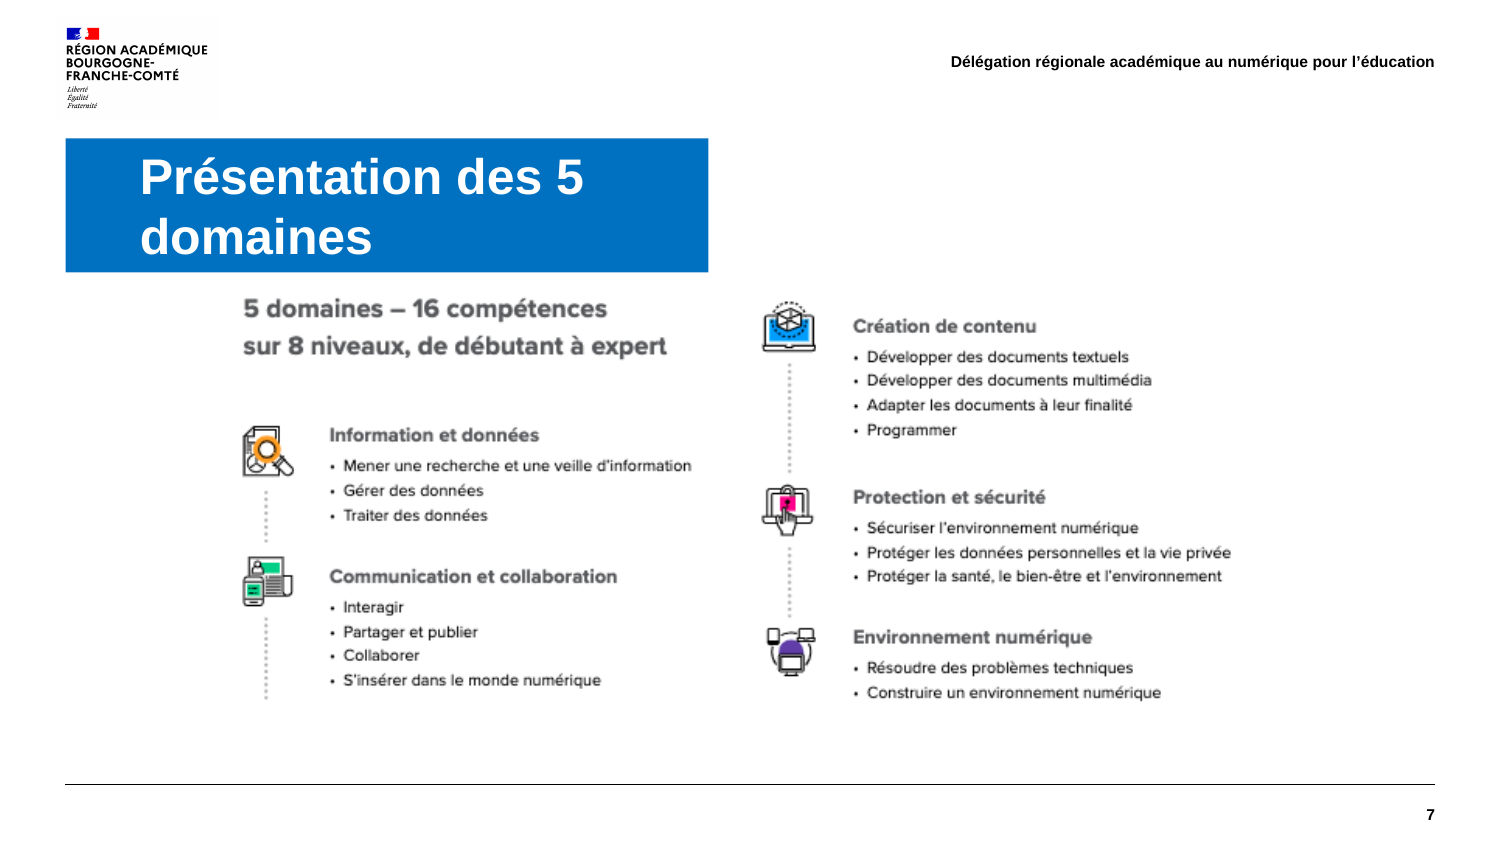

Délégation régionale académique au numérique pour l’éducation
# Présentation des 5 domaines